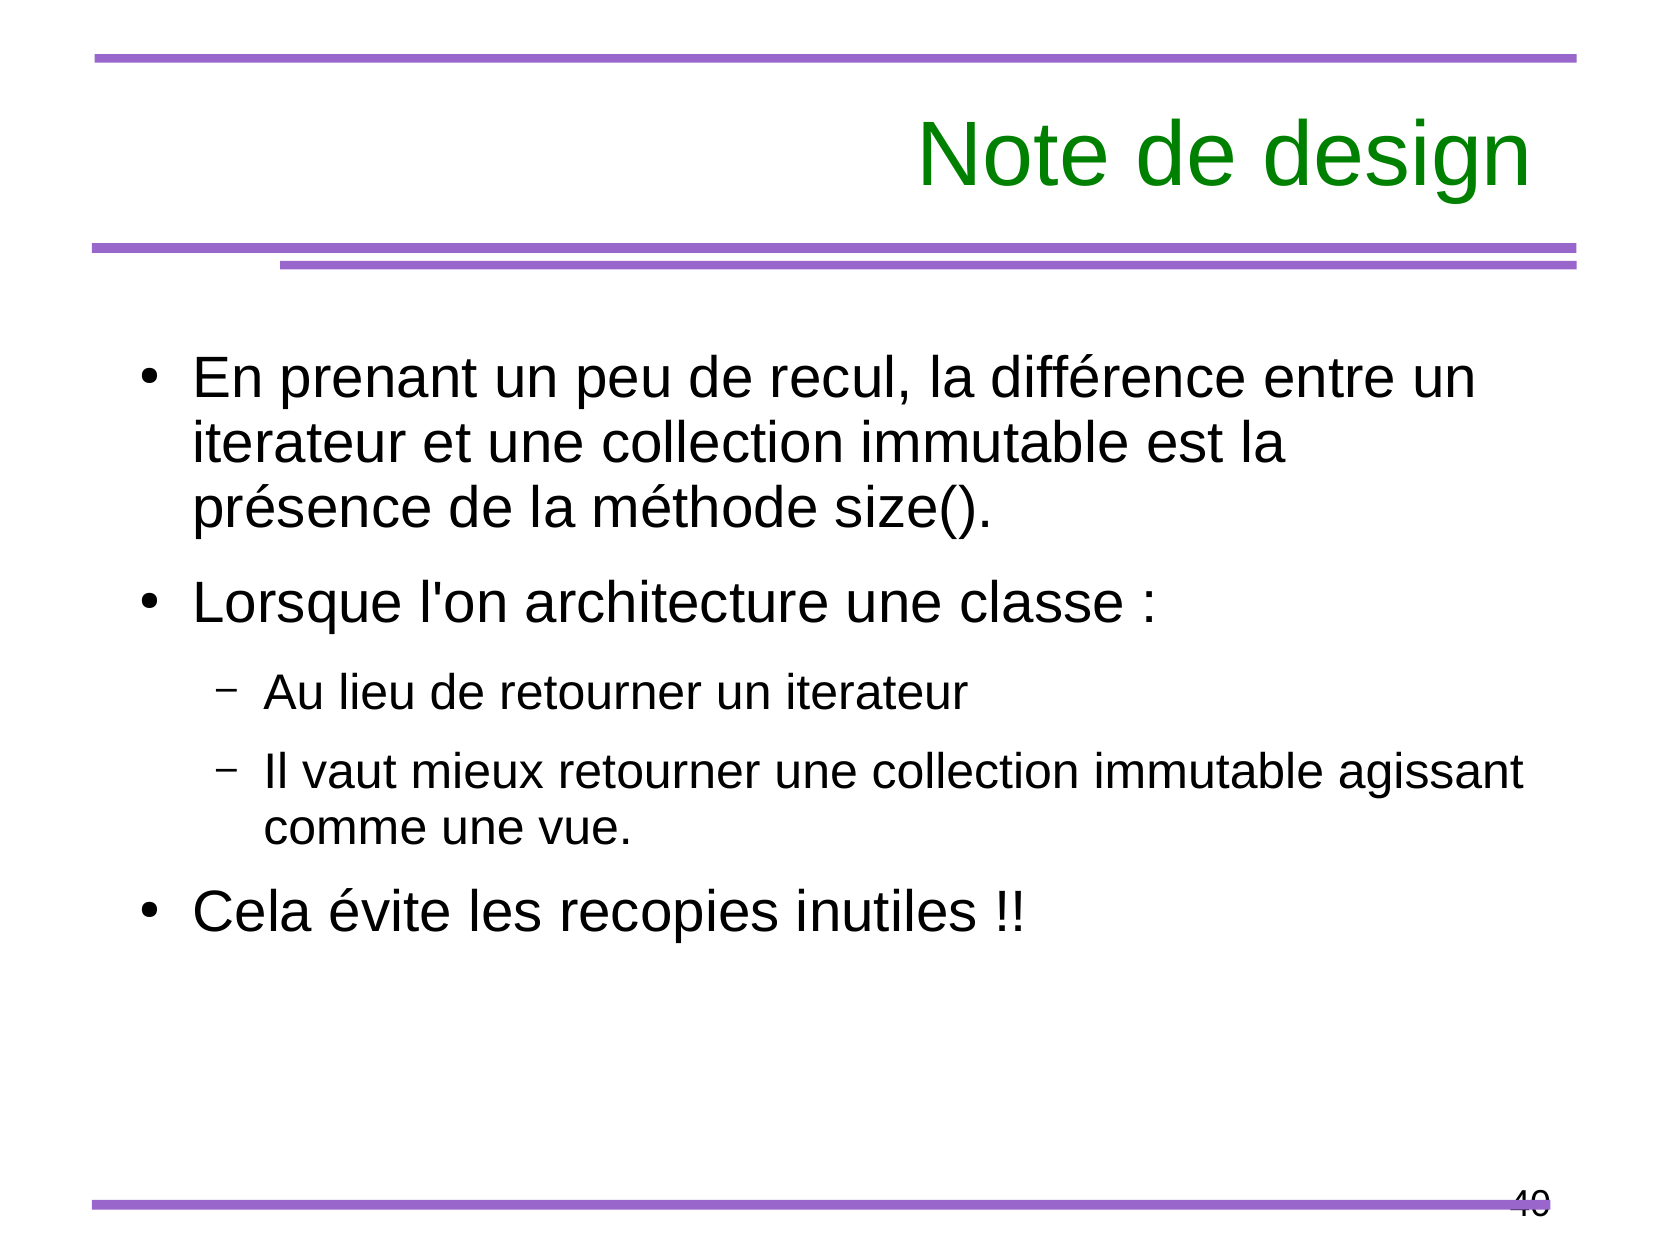

# Note de design
En prenant un peu de recul, la différence entre un iterateur et une collection immutable est la présence de la méthode size().
Lorsque l'on architecture une classe :
Au lieu de retourner un iterateur
Il vaut mieux retourner une collection immutable agissant comme une vue.
Cela évite les recopies inutiles !!